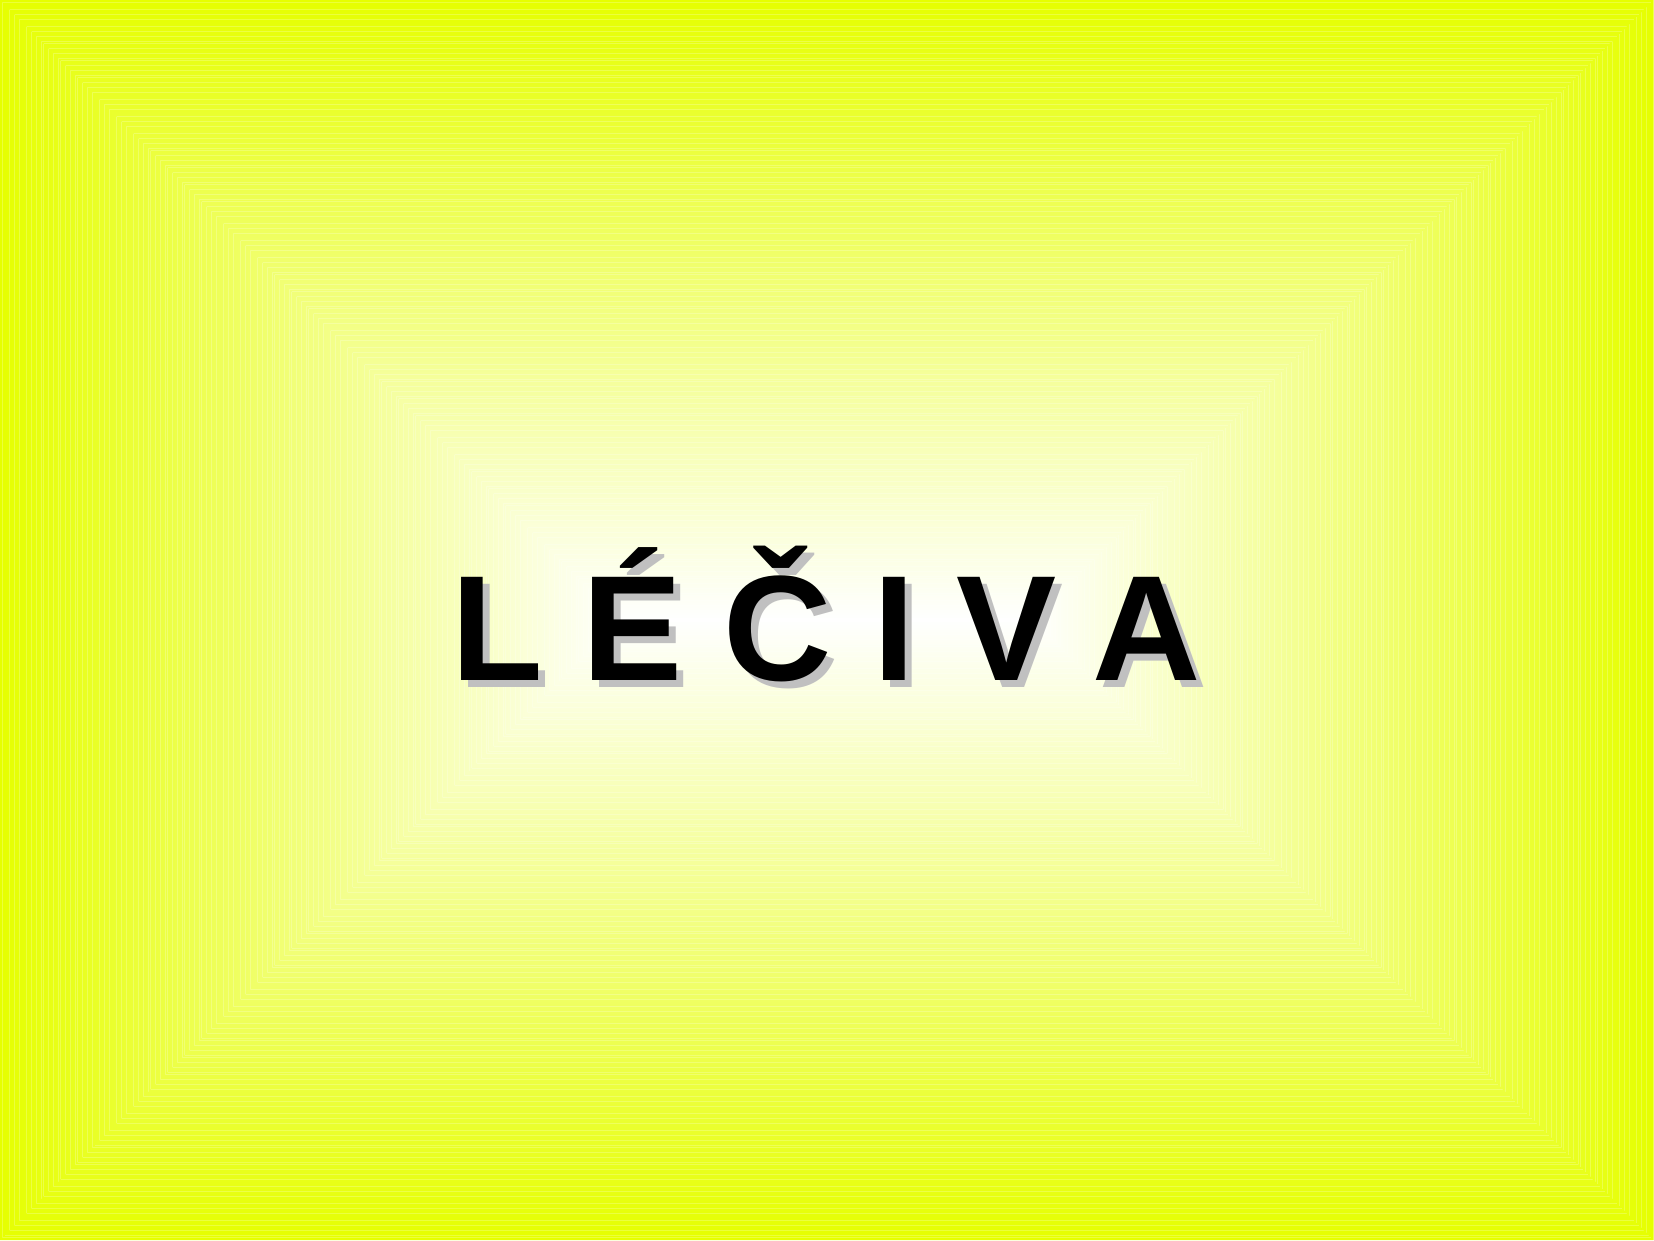

# L É Č I V A